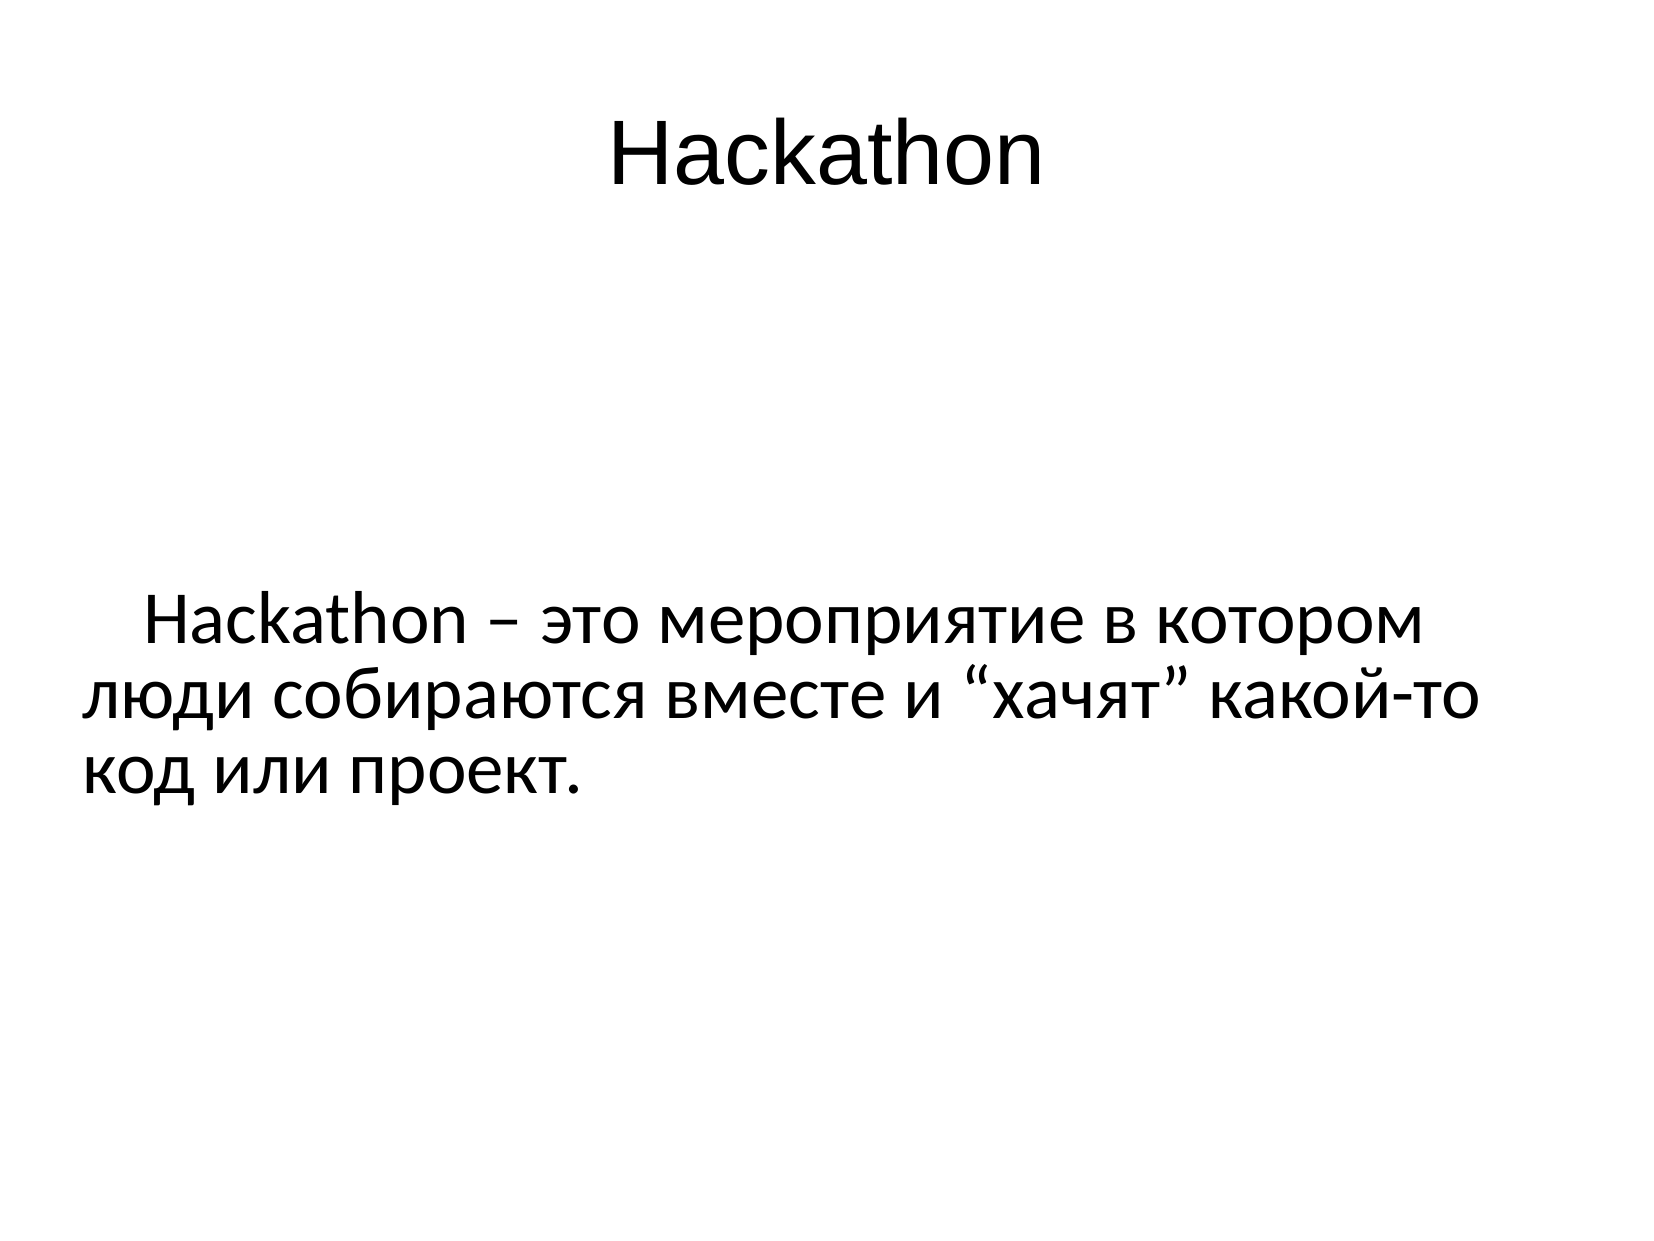

# Hackathon
Hackathon – это мероприятие в котором люди собираются вместе и “хачят” какой-то код или проект.